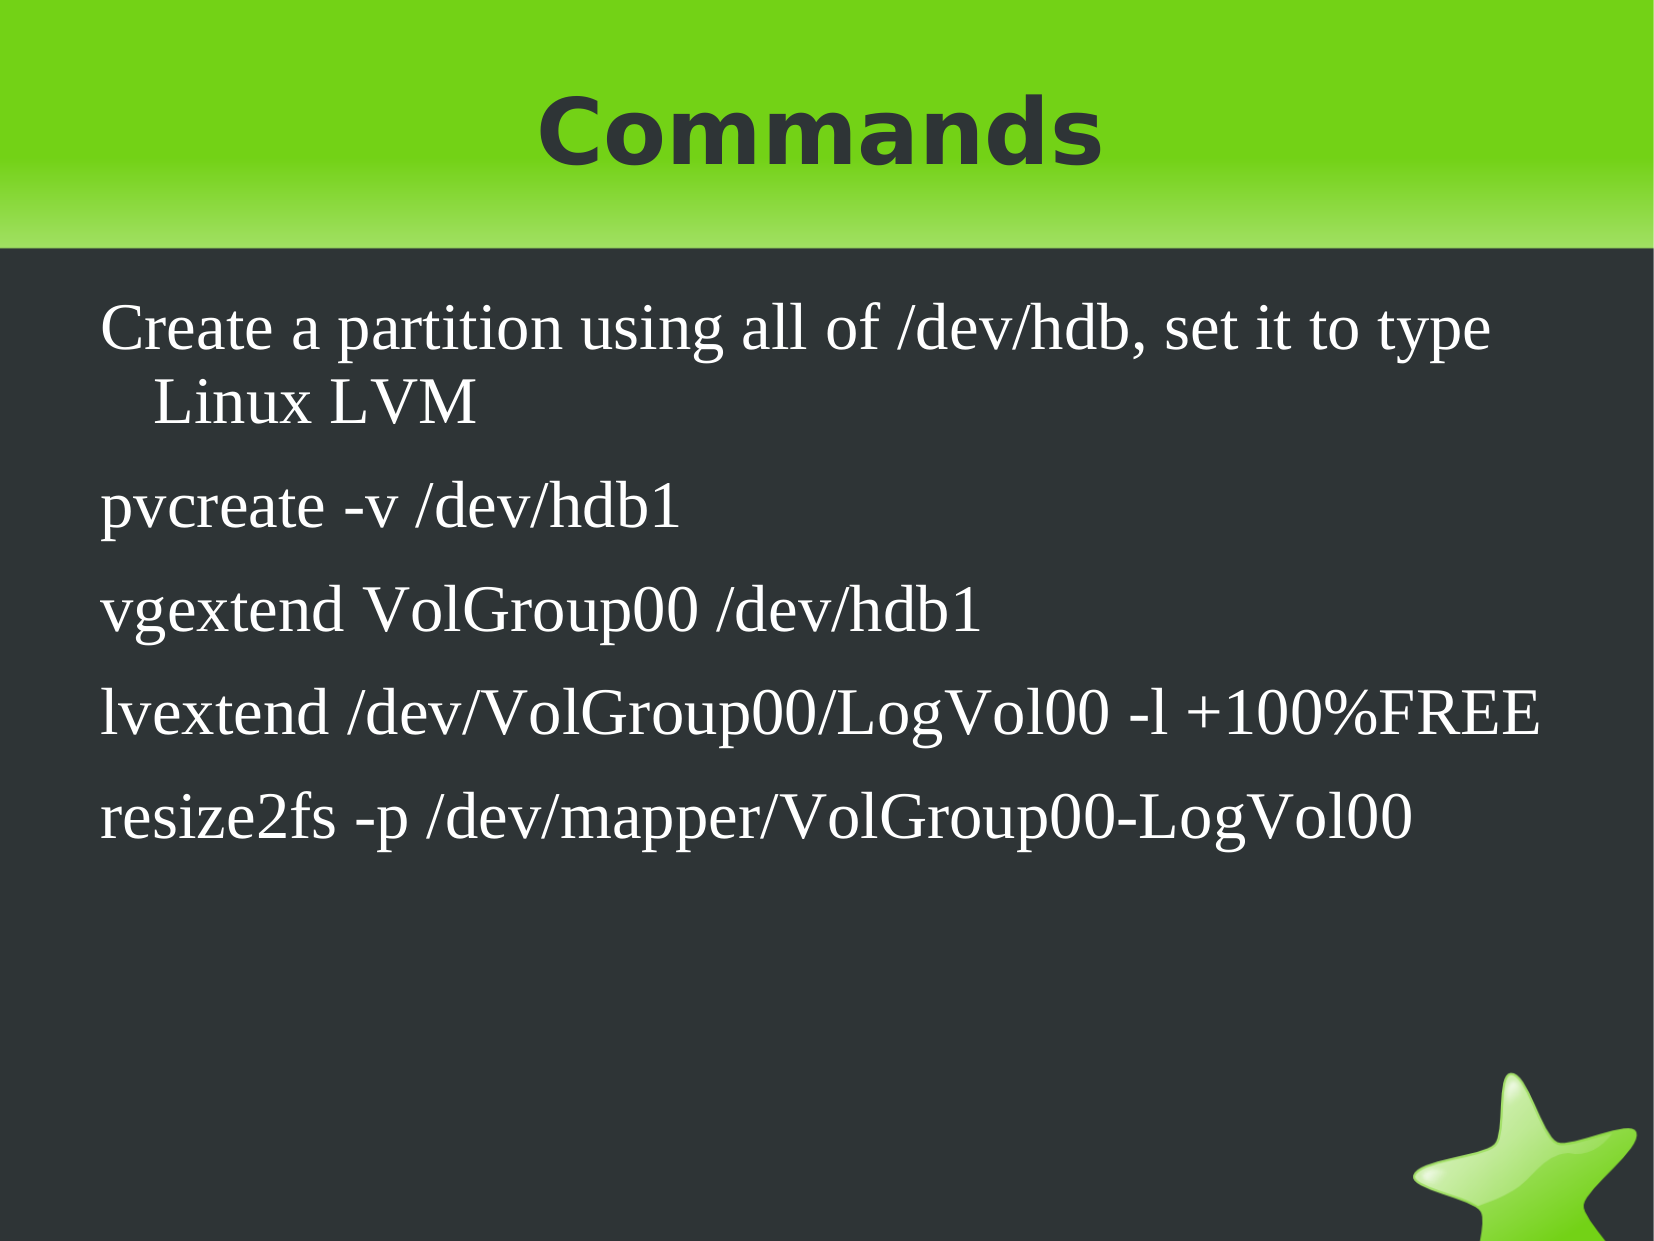

# Commands
Create a partition using all of /dev/hdb, set it to type Linux LVM
pvcreate -v /dev/hdb1
vgextend VolGroup00 /dev/hdb1
lvextend /dev/VolGroup00/LogVol00 -l +100%FREE
resize2fs -p /dev/mapper/VolGroup00-LogVol00